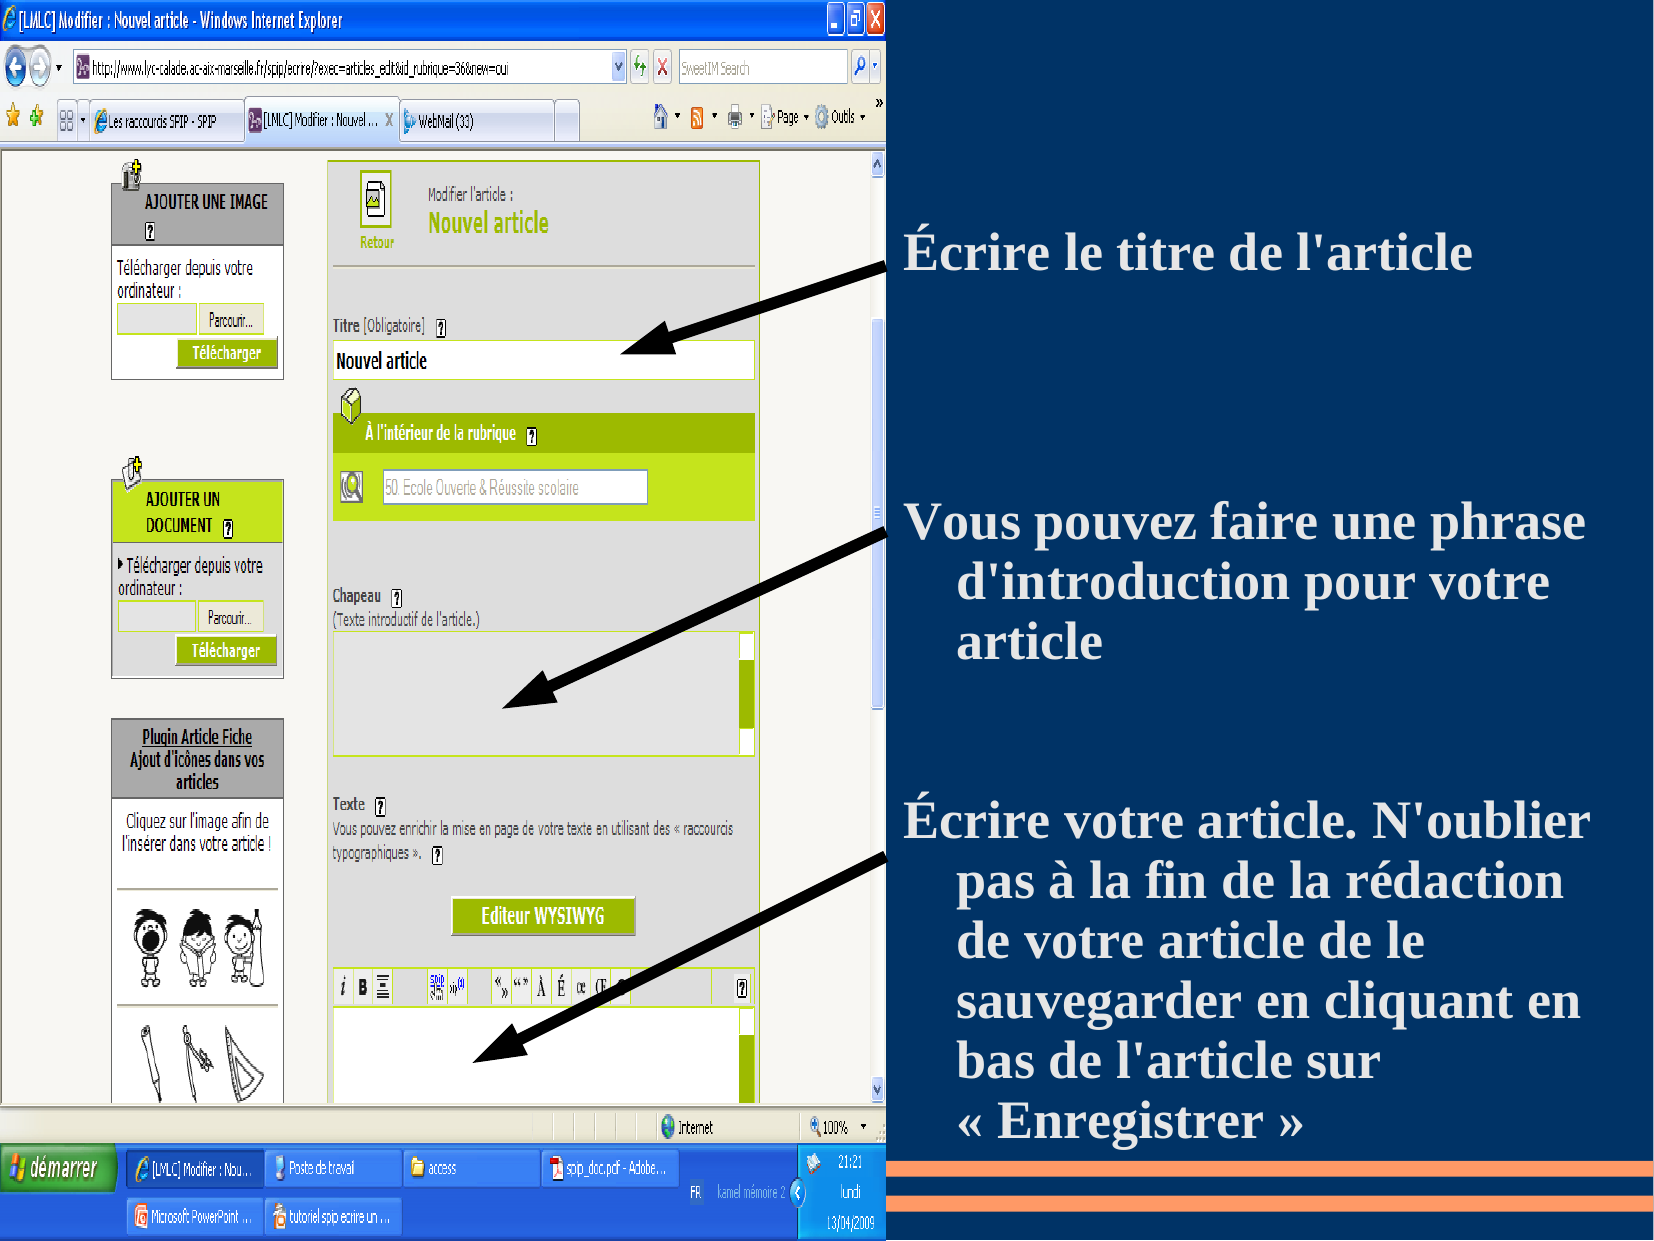

Écrire le titre de l'article
Vous pouvez faire une phrase d'introduction pour votre article
Écrire votre article. N'oublier pas à la fin de la rédaction de votre article de le sauvegarder en cliquant en bas de l'article sur « Enregistrer »
#